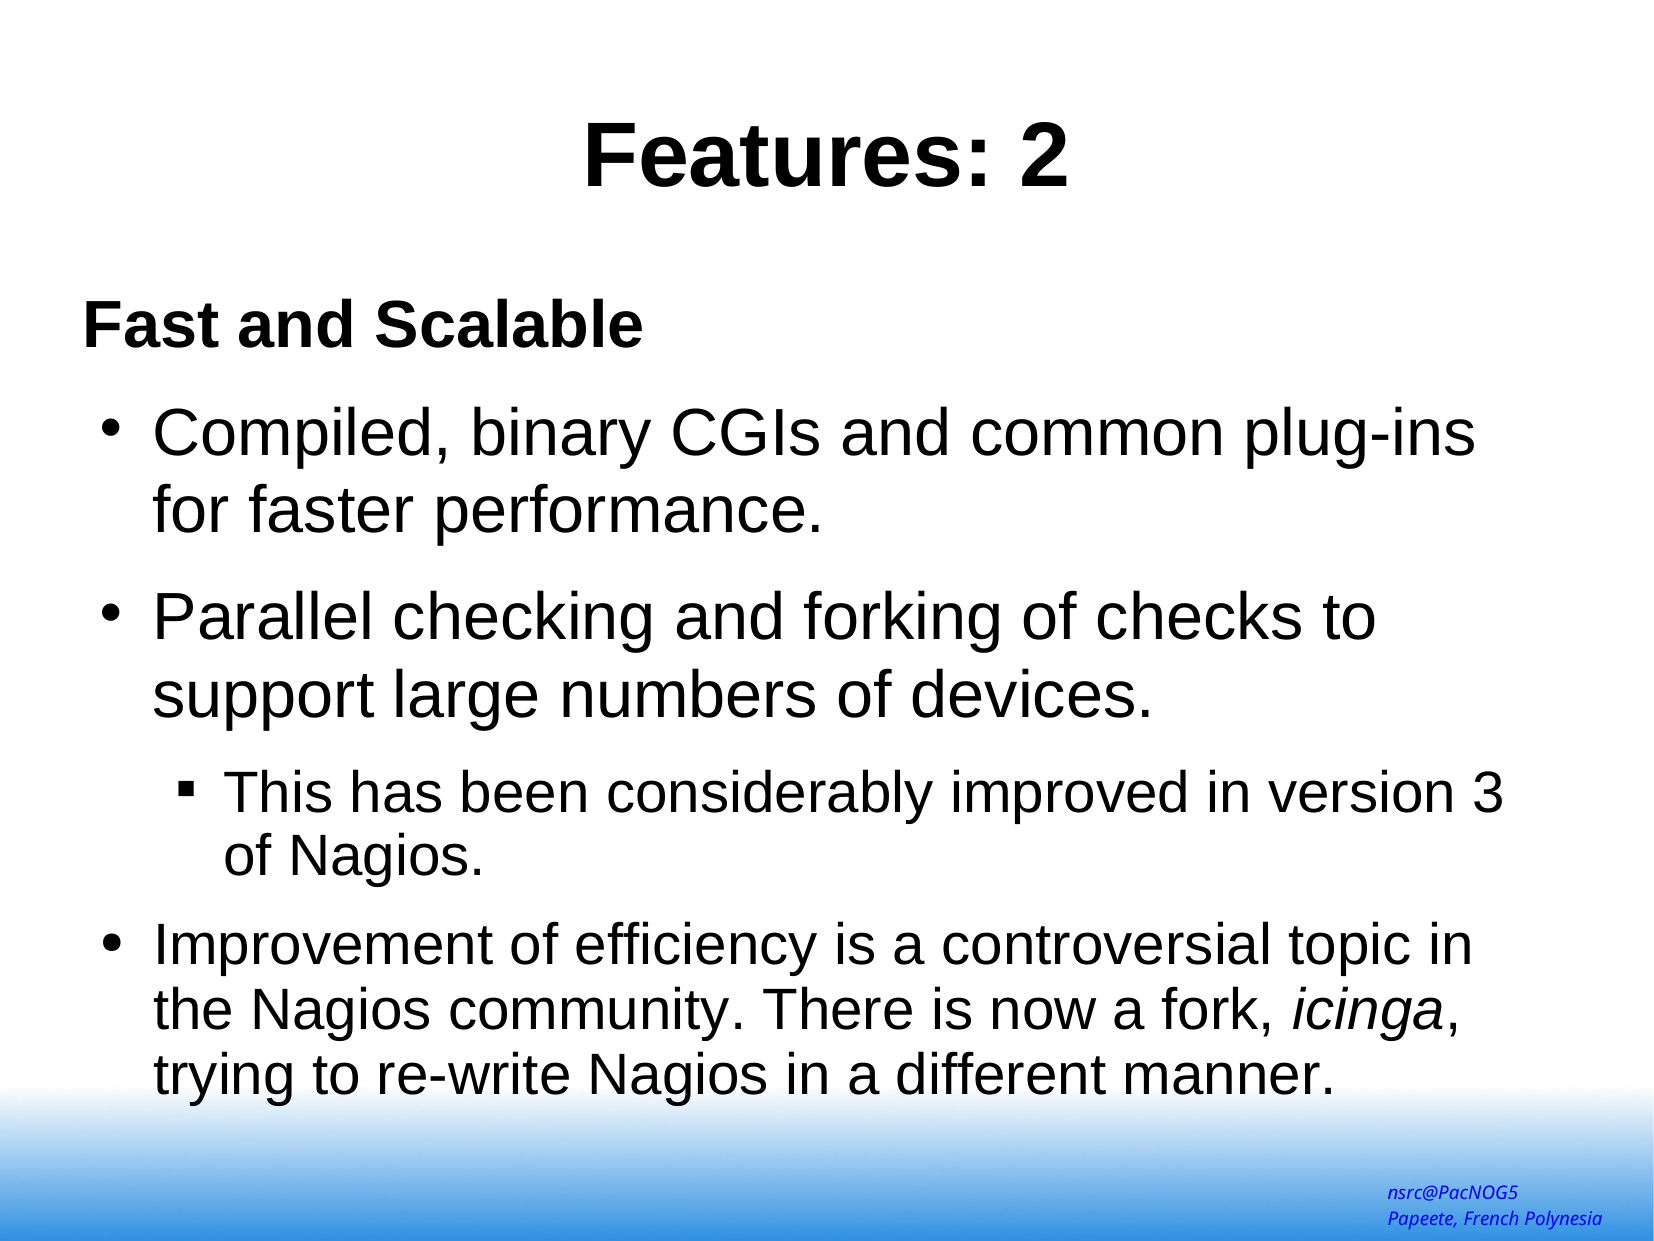

# Features: 2
Fast and Scalable
Compiled, binary CGIs and common plug-ins for faster performance.
Parallel checking and forking of checks to support large numbers of devices.
This has been considerably improved in version 3 of Nagios.
Improvement of efficiency is a controversial topic in the Nagios community. There is now a fork, icinga, trying to re-write Nagios in a different manner.